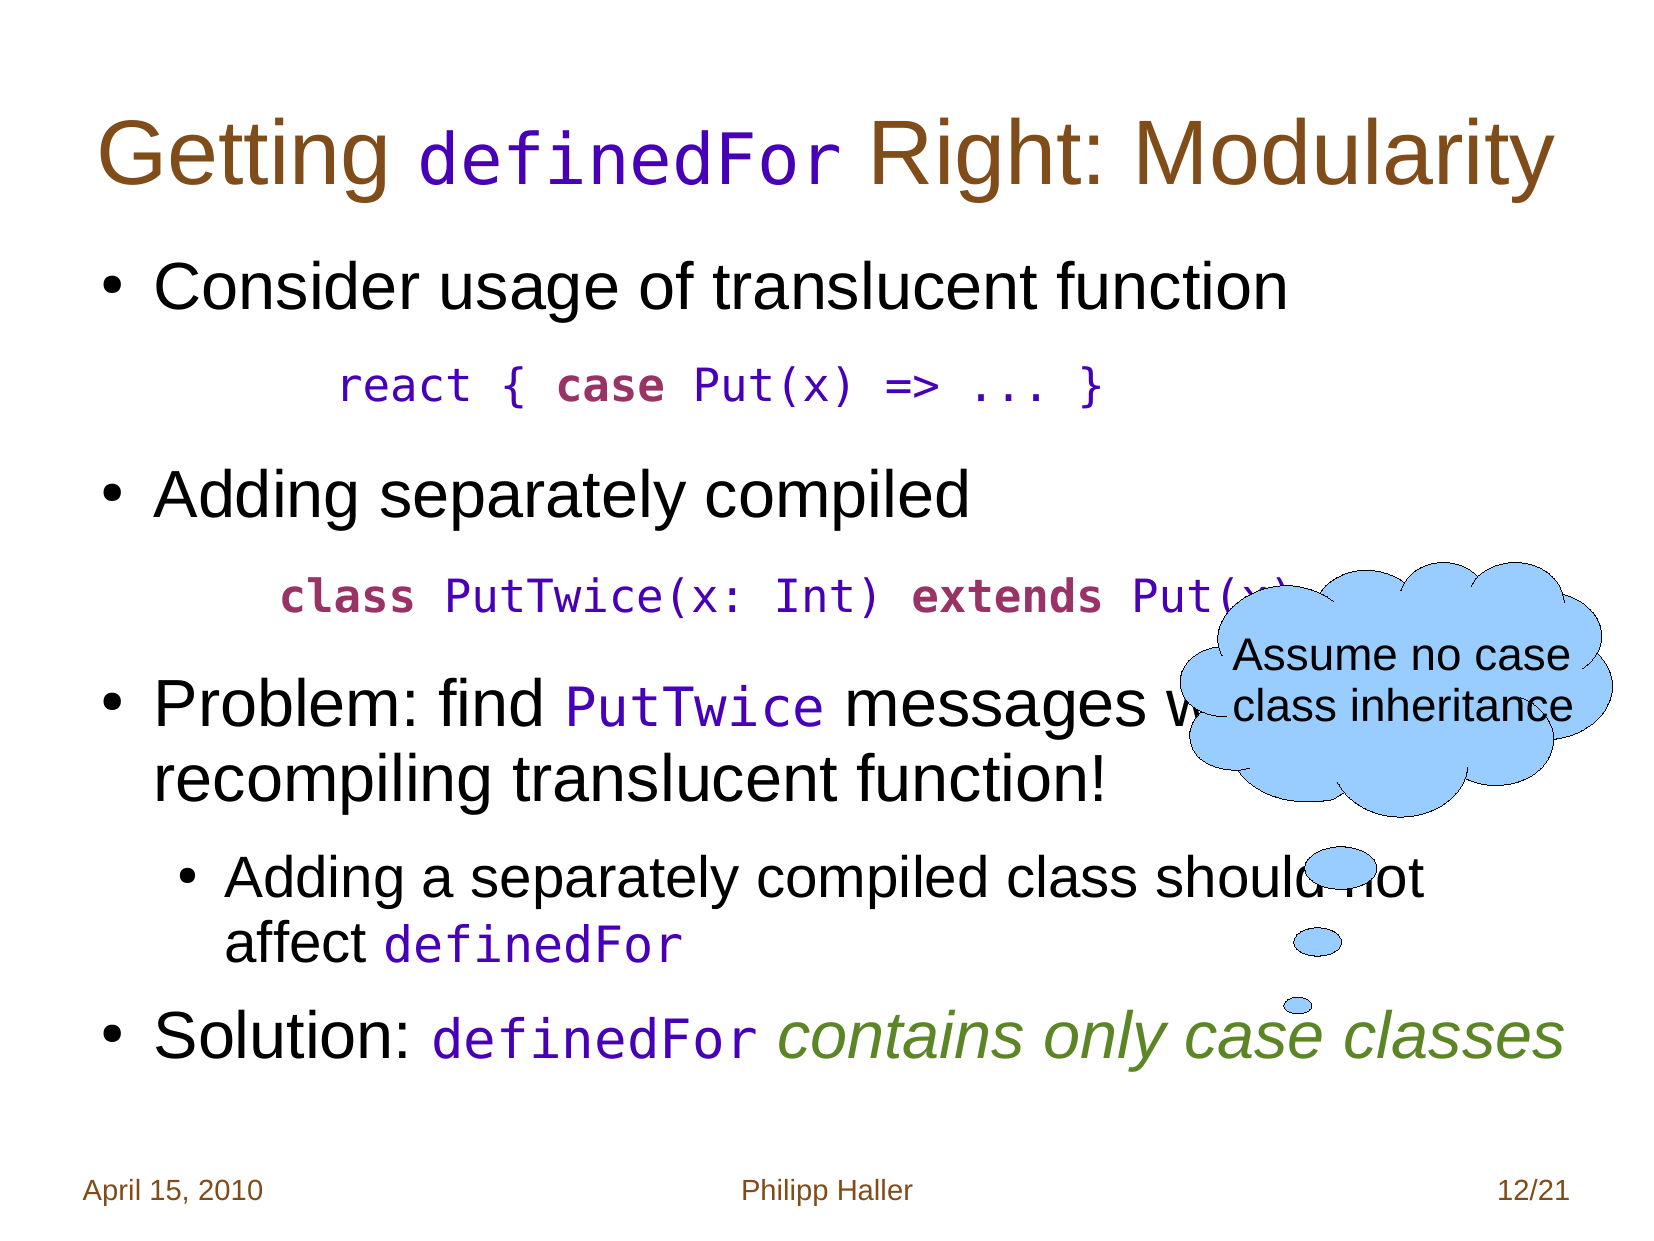

# Getting definedFor Right: Modularity
Consider usage of translucent function
Adding separately compiled
Problem: find PutTwice messages without recompiling translucent function!
Adding a separately compiled class should not affect definedFor
Solution: definedFor contains only case classes
react { case Put(x) => ... }
Assume no case class inheritance
class PutTwice(x: Int) extends Put(x)
April 15, 2010
Translucent Functions
12